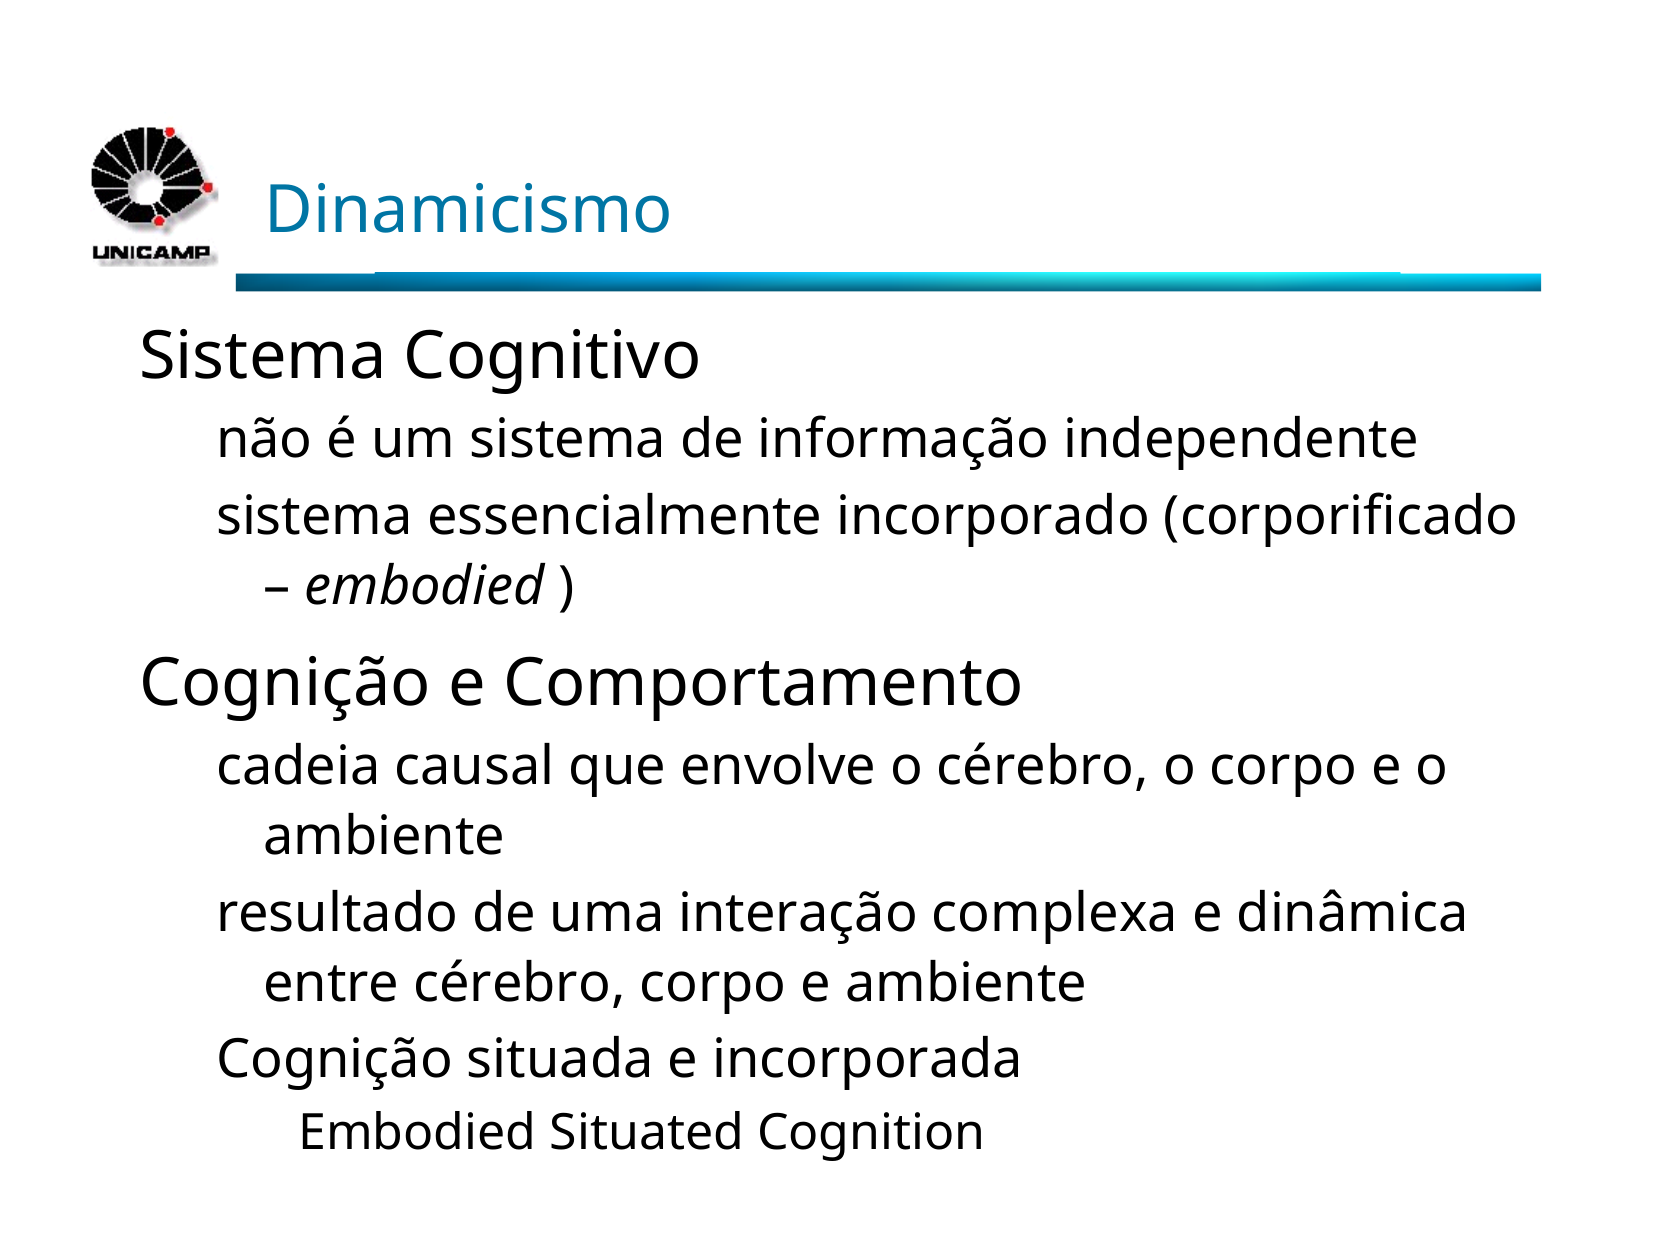

# Dinamicismo
Sistema Cognitivo
não é um sistema de informação independente
sistema essencialmente incorporado (corporificado – embodied )
Cognição e Comportamento
cadeia causal que envolve o cérebro, o corpo e o ambiente
resultado de uma interação complexa e dinâmica entre cérebro, corpo e ambiente
Cognição situada e incorporada
Embodied Situated Cognition